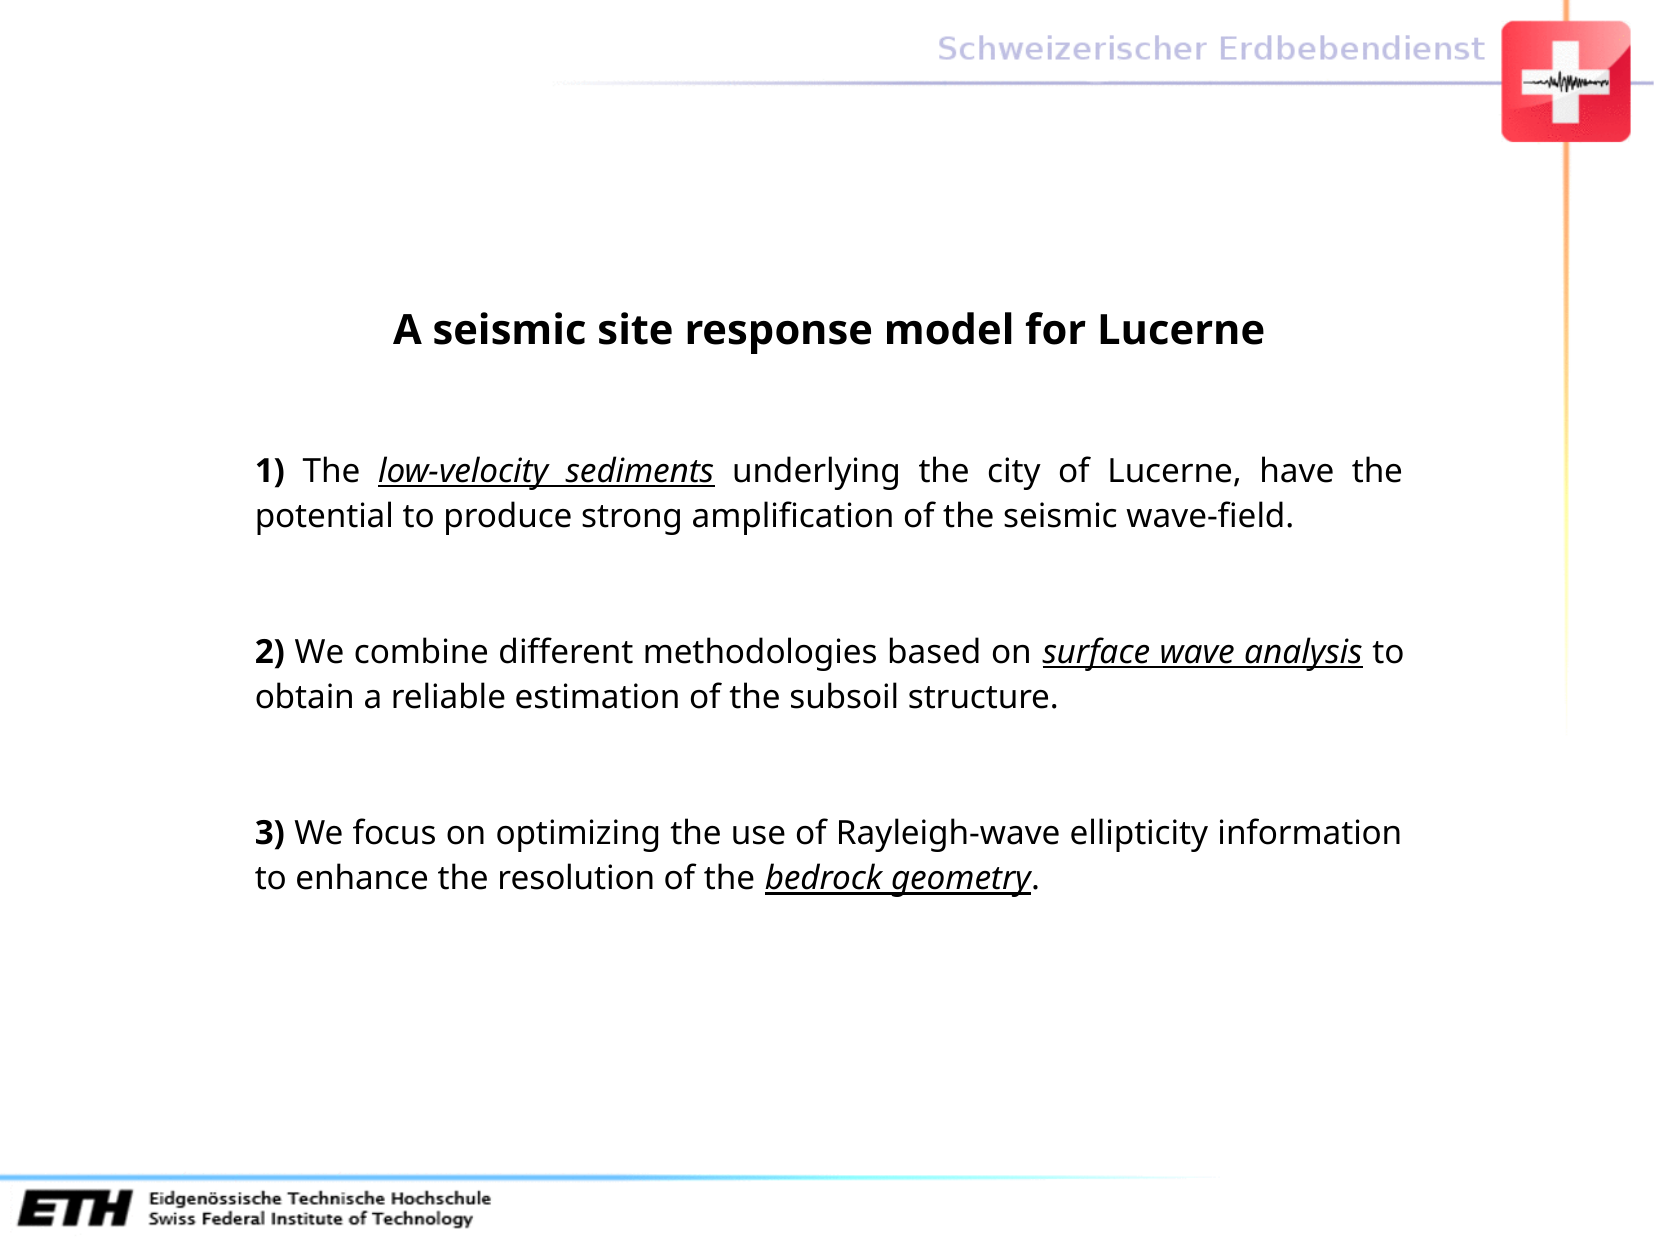

A seismic site response model for Lucerne
1) The low-velocity sediments underlying the city of Lucerne, have the potential to produce strong amplification of the seismic wave-field.
2) We combine different methodologies based on surface wave analysis to obtain a reliable estimation of the subsoil structure.
3) We focus on optimizing the use of Rayleigh-wave ellipticity information to enhance the resolution of the bedrock geometry.